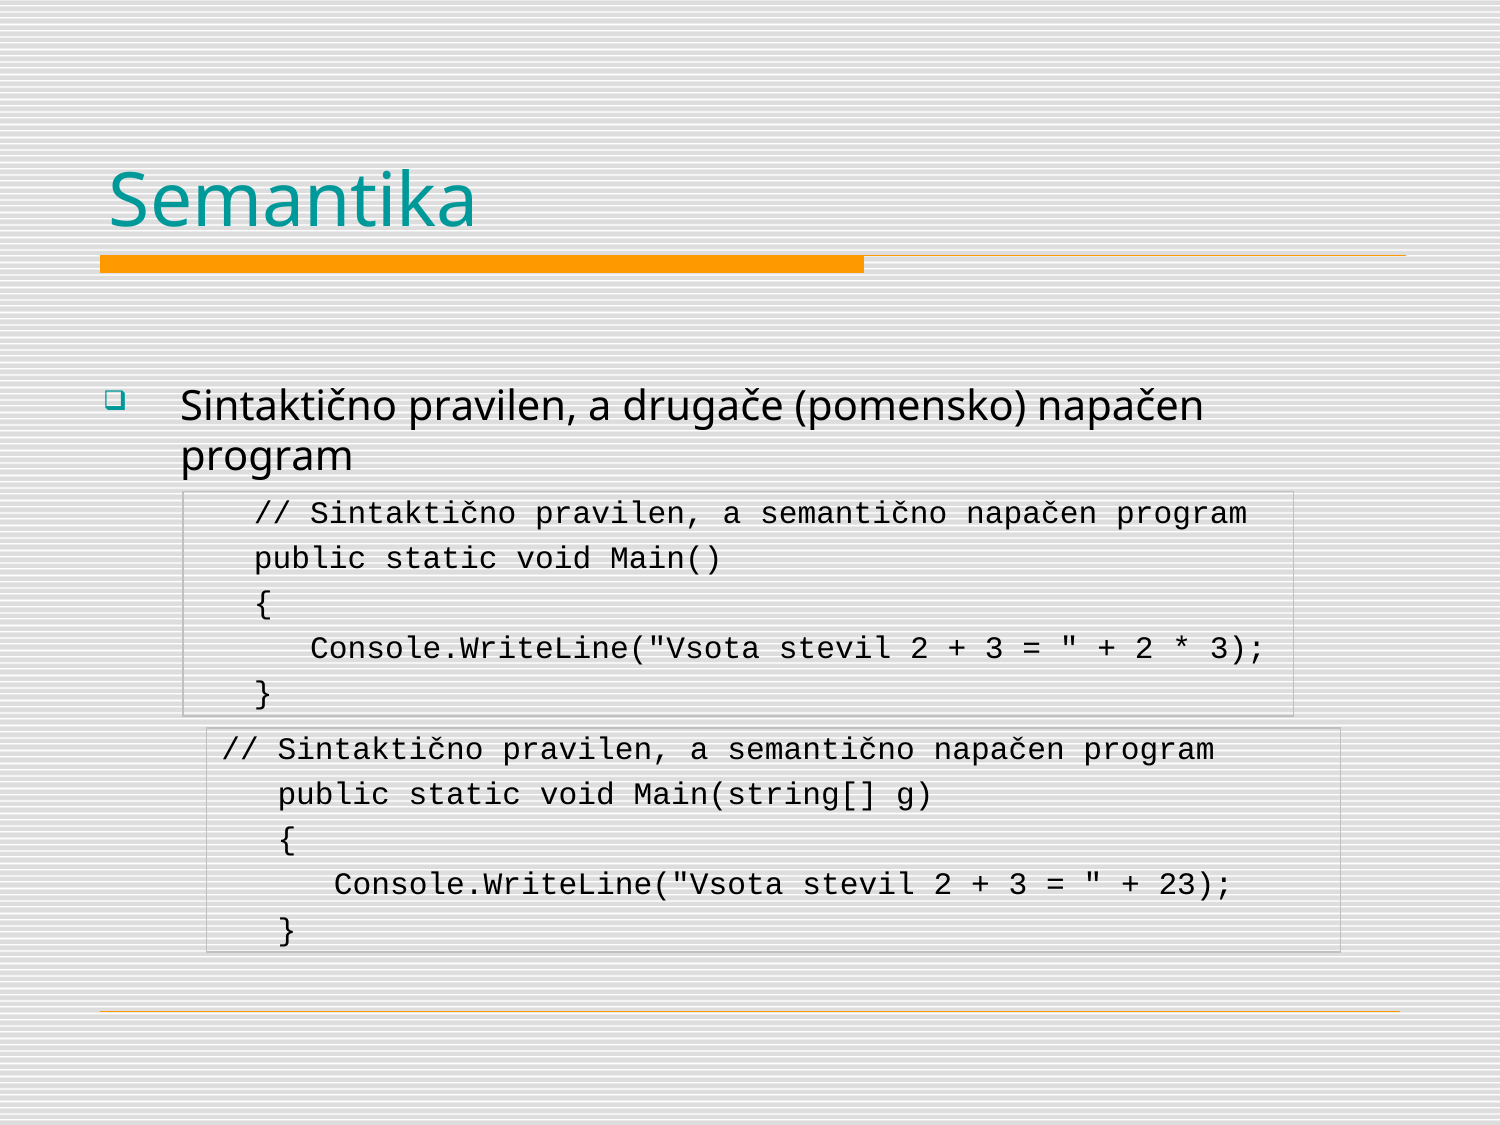

# Semantika
Sintaktično pravilen, a drugače (pomensko) napačen program
 // Sintaktično pravilen, a semantično napačen program
 public static void Main()
 {
 Console.WriteLine("Vsota stevil 2 + 3 = " + 2 * 3);
 }
// Sintaktično pravilen, a semantično napačen program
 public static void Main(string[] g)
 {
 Console.WriteLine("Vsota stevil 2 + 3 = " + 23);
 }